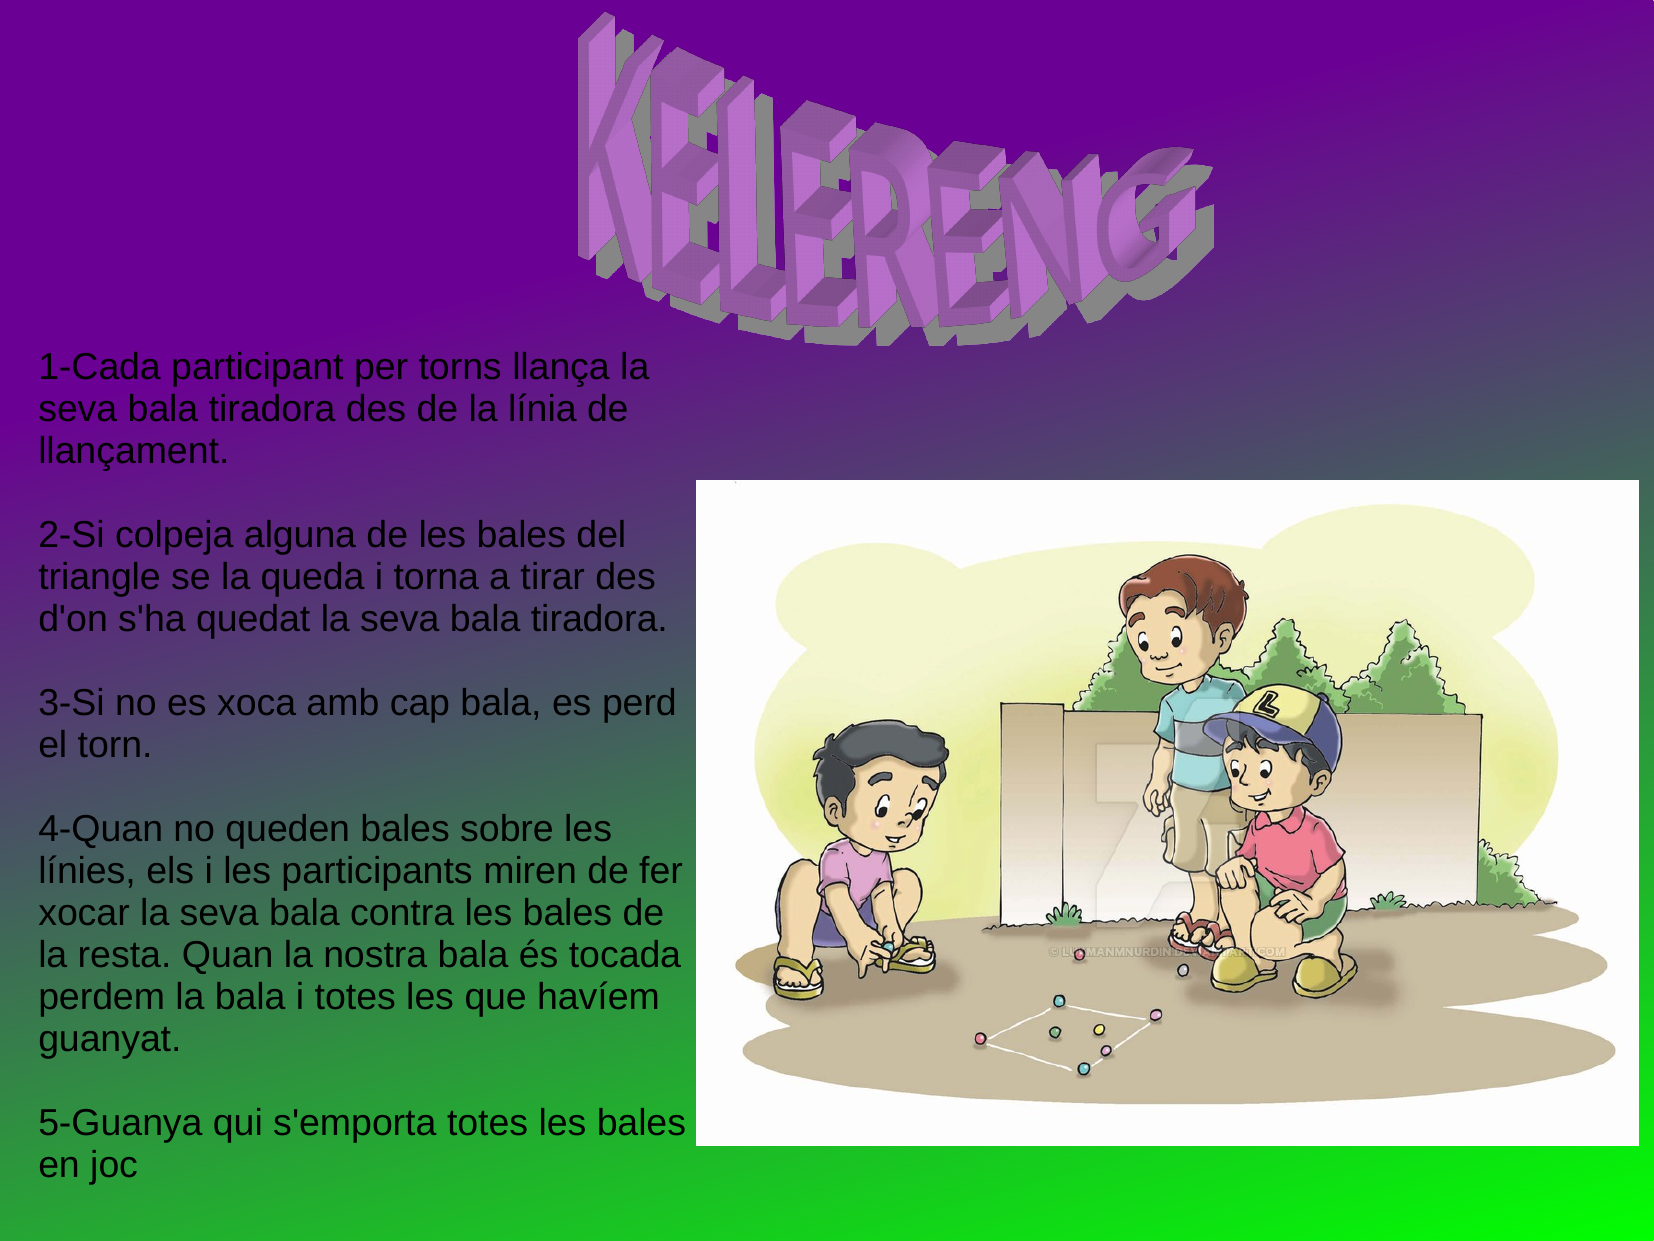

KELERENG
1-Cada participant per torns llança la seva bala tiradora des de la línia de llançament.
2-Si colpeja alguna de les bales del triangle se la queda i torna a tirar des d'on s'ha quedat la seva bala tiradora.
3-Si no es xoca amb cap bala, es perd el torn.
4-Quan no queden bales sobre les línies, els i les participants miren de fer xocar la seva bala contra les bales de la resta. Quan la nostra bala és tocada perdem la bala i totes les que havíem guanyat.
5-Guanya qui s'emporta totes les bales en joc